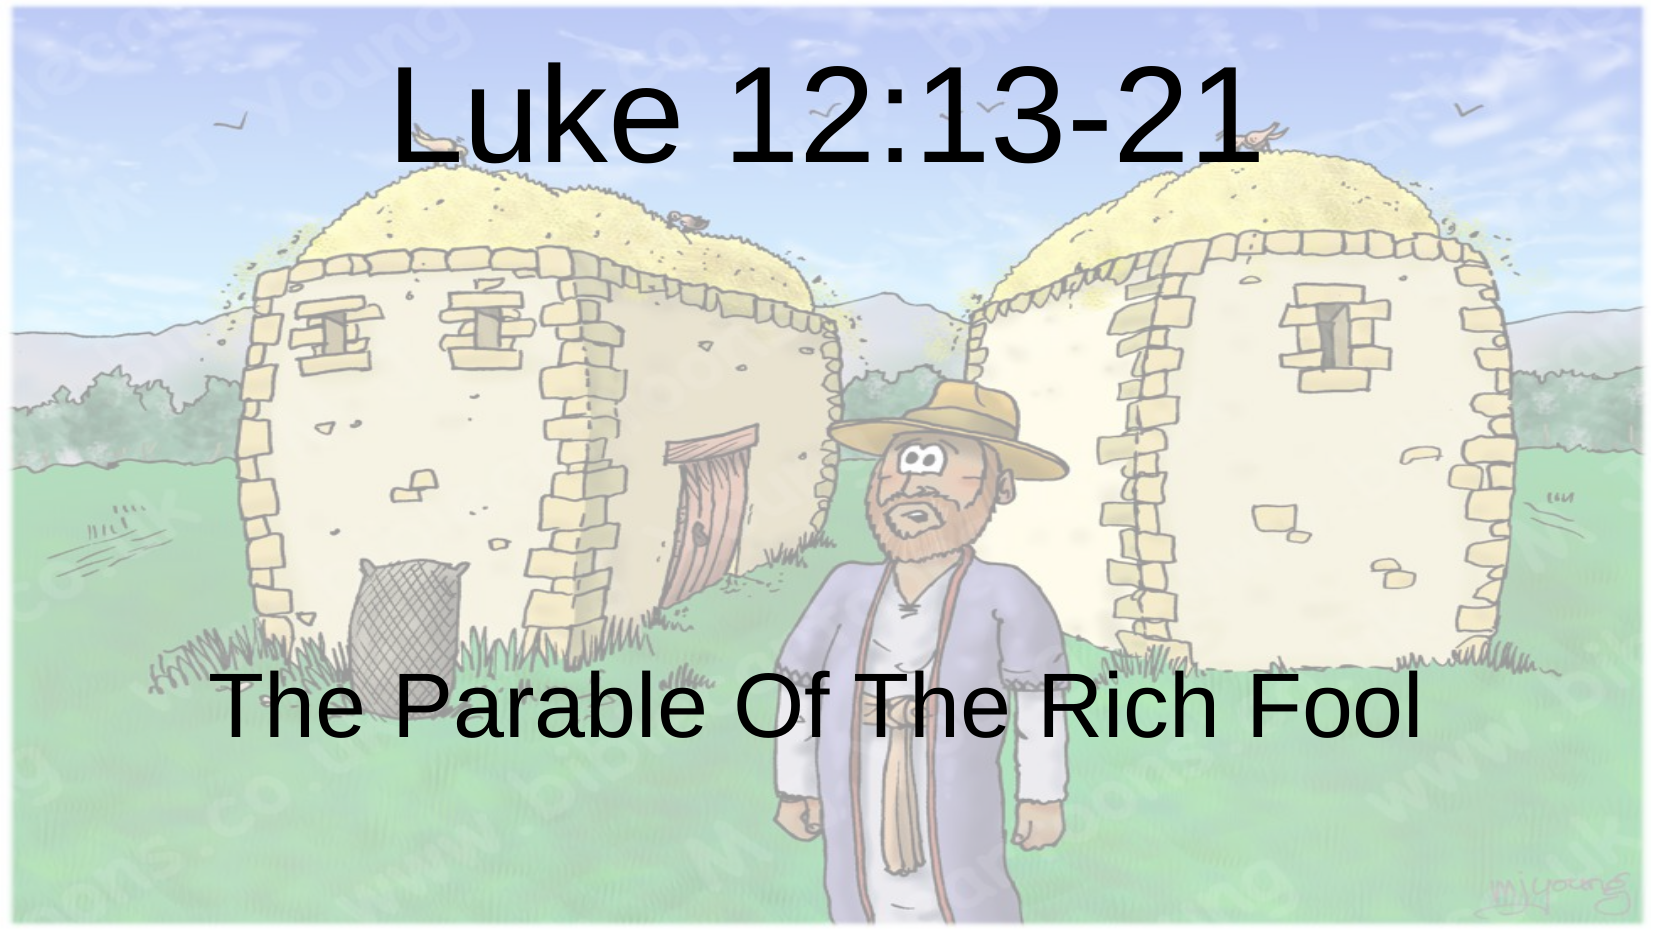

# Luke 12:13-21
The Parable Of The Rich Fool